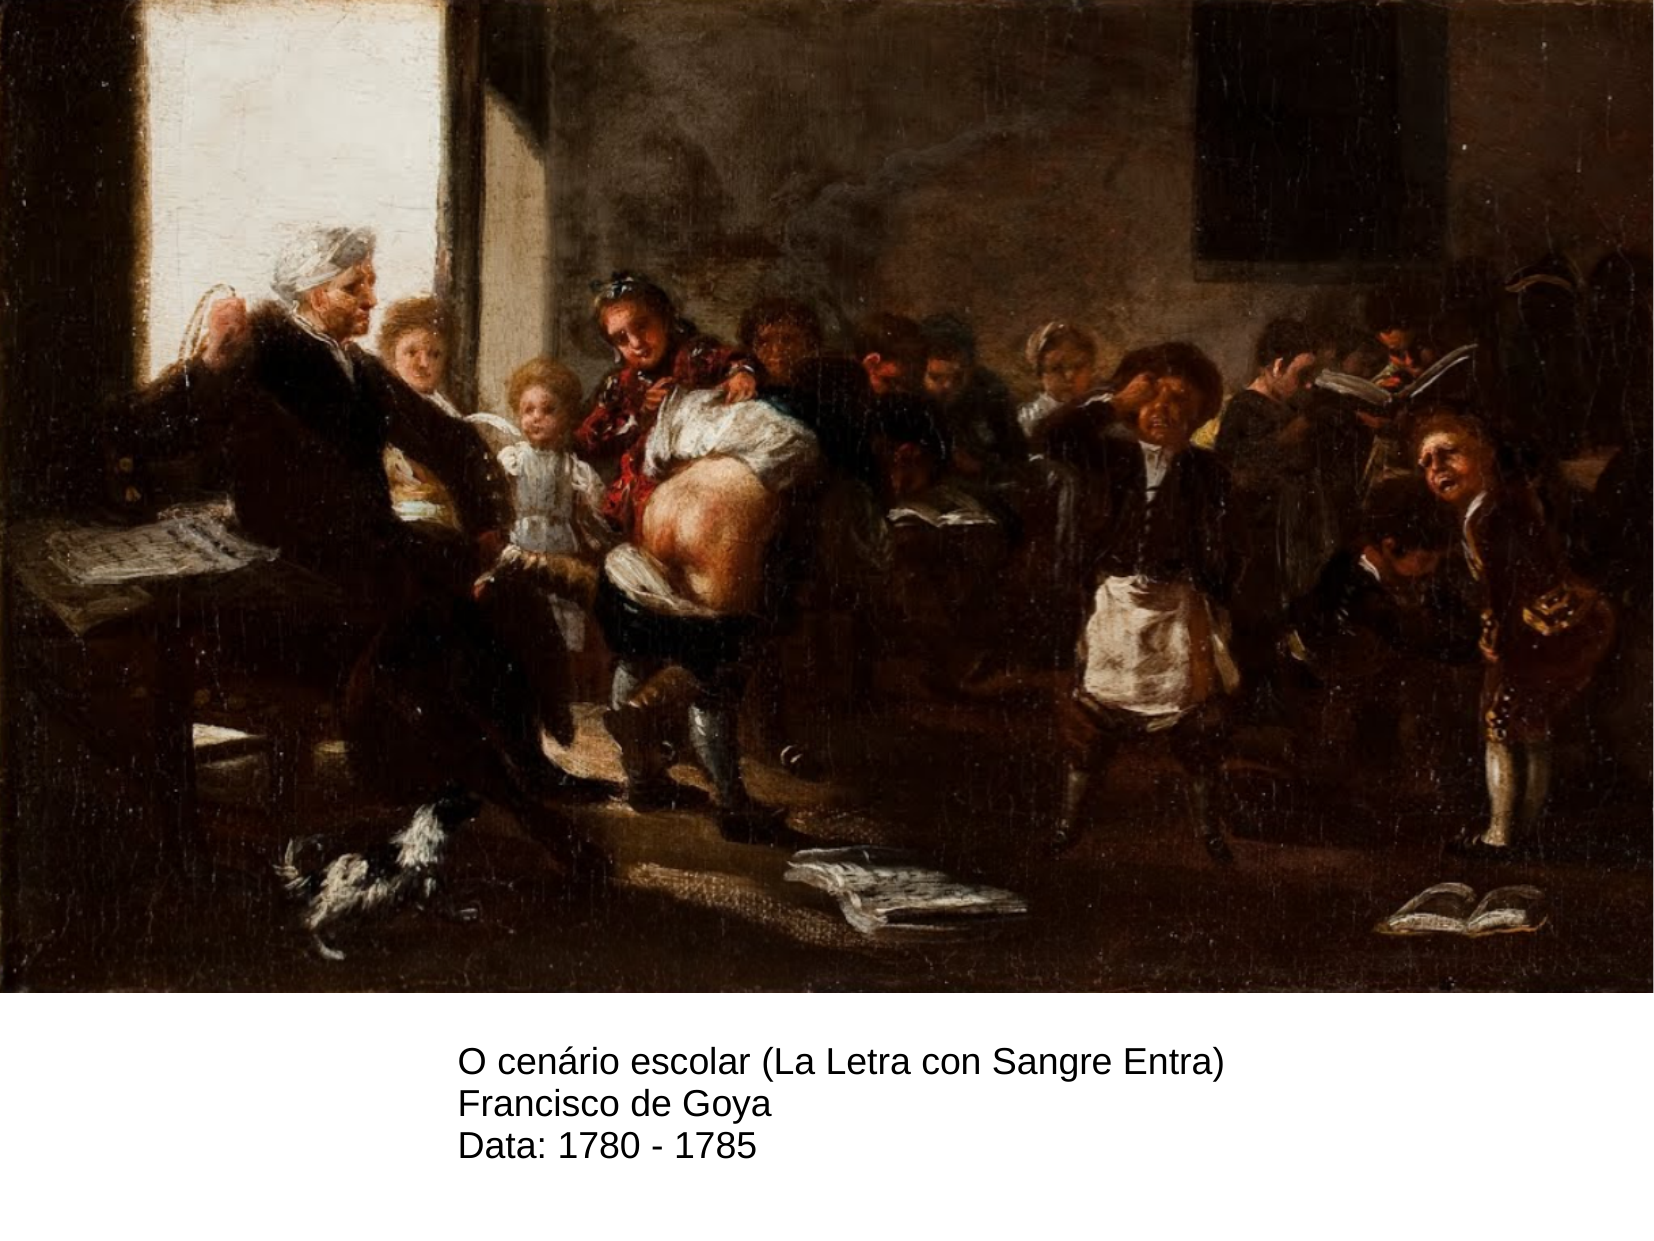

O cenário escolar (La Letra con Sangre Entra)
Francisco de Goya
Data: 1780 - 1785